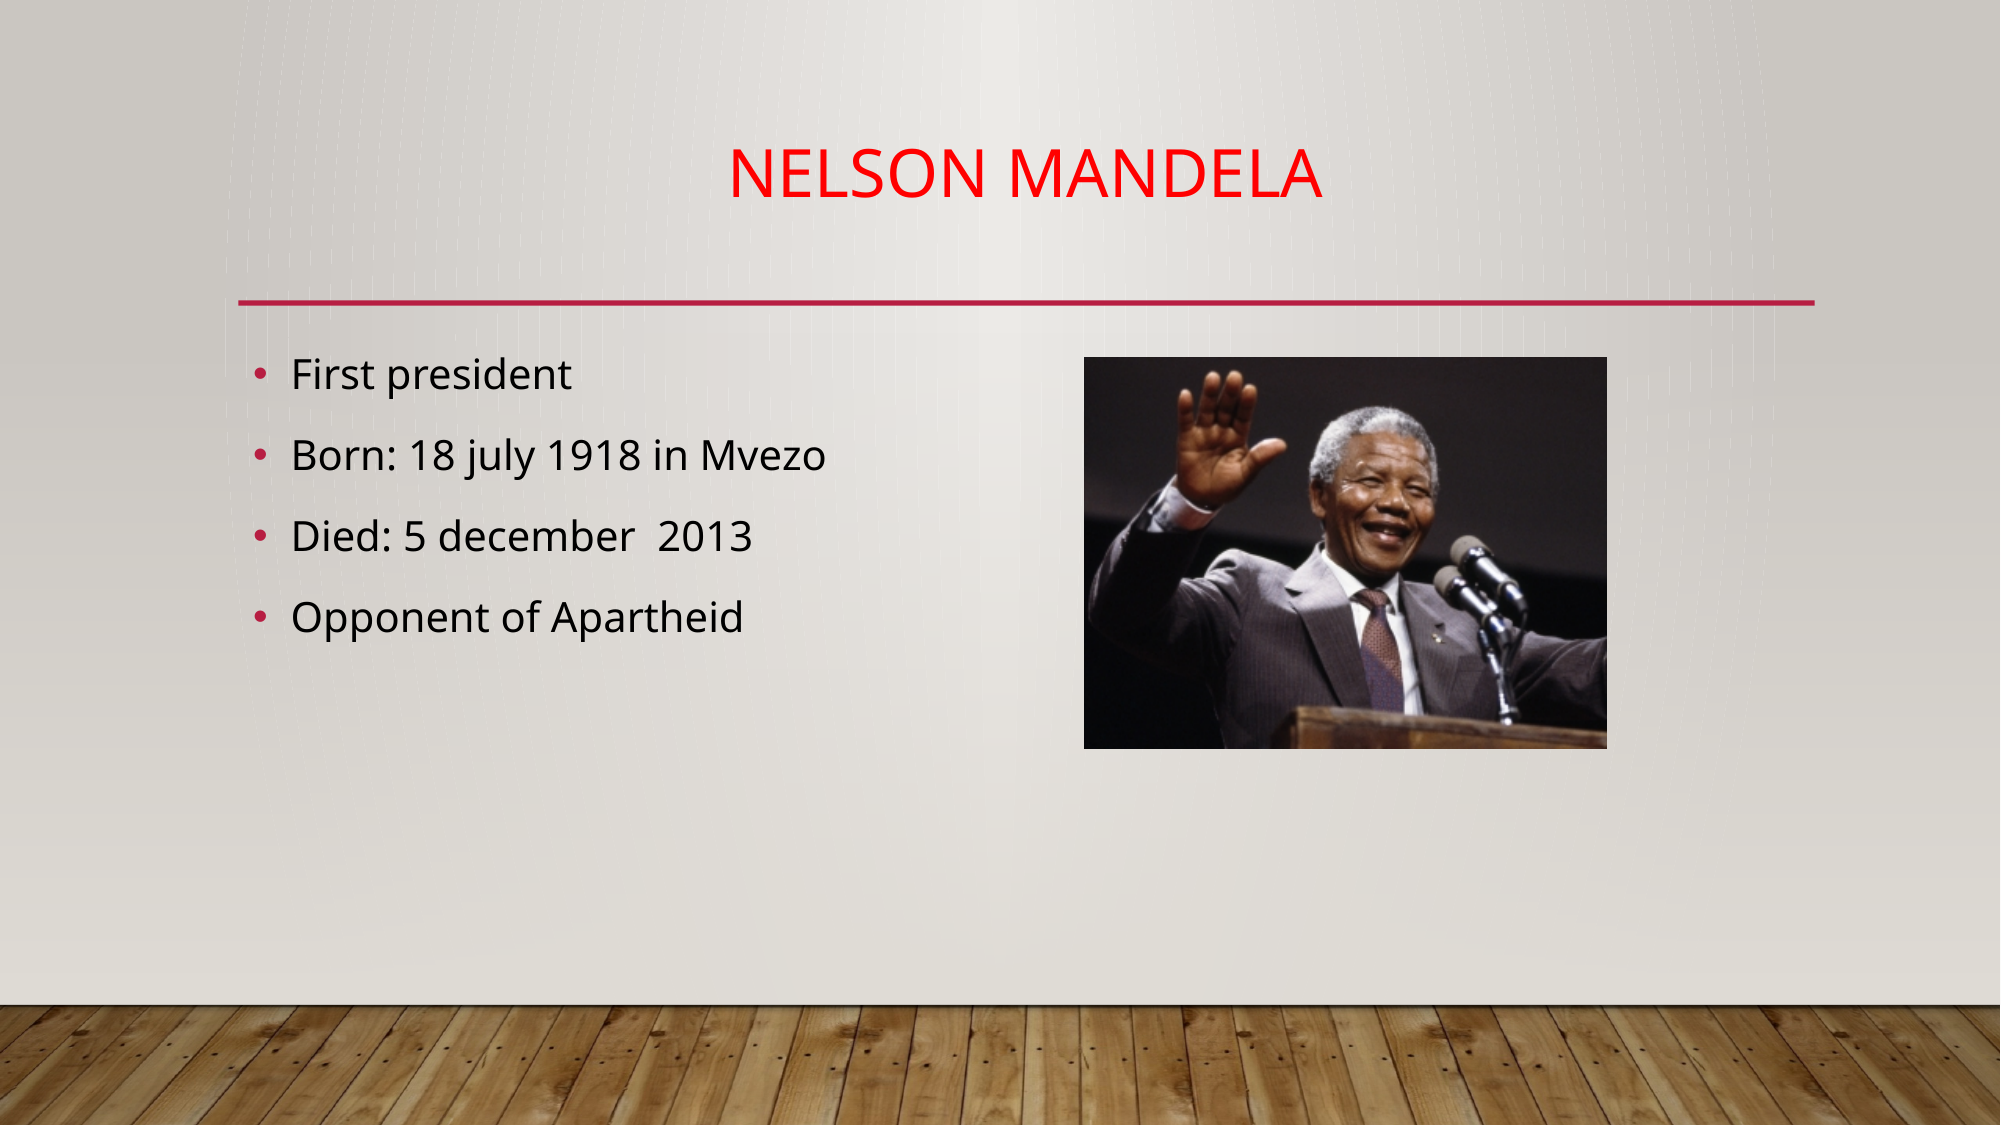

# NelSON MANDELA
First president
Born: 18 july 1918 in Mvezo
Died: 5 december 2013
Opponent of Apartheid